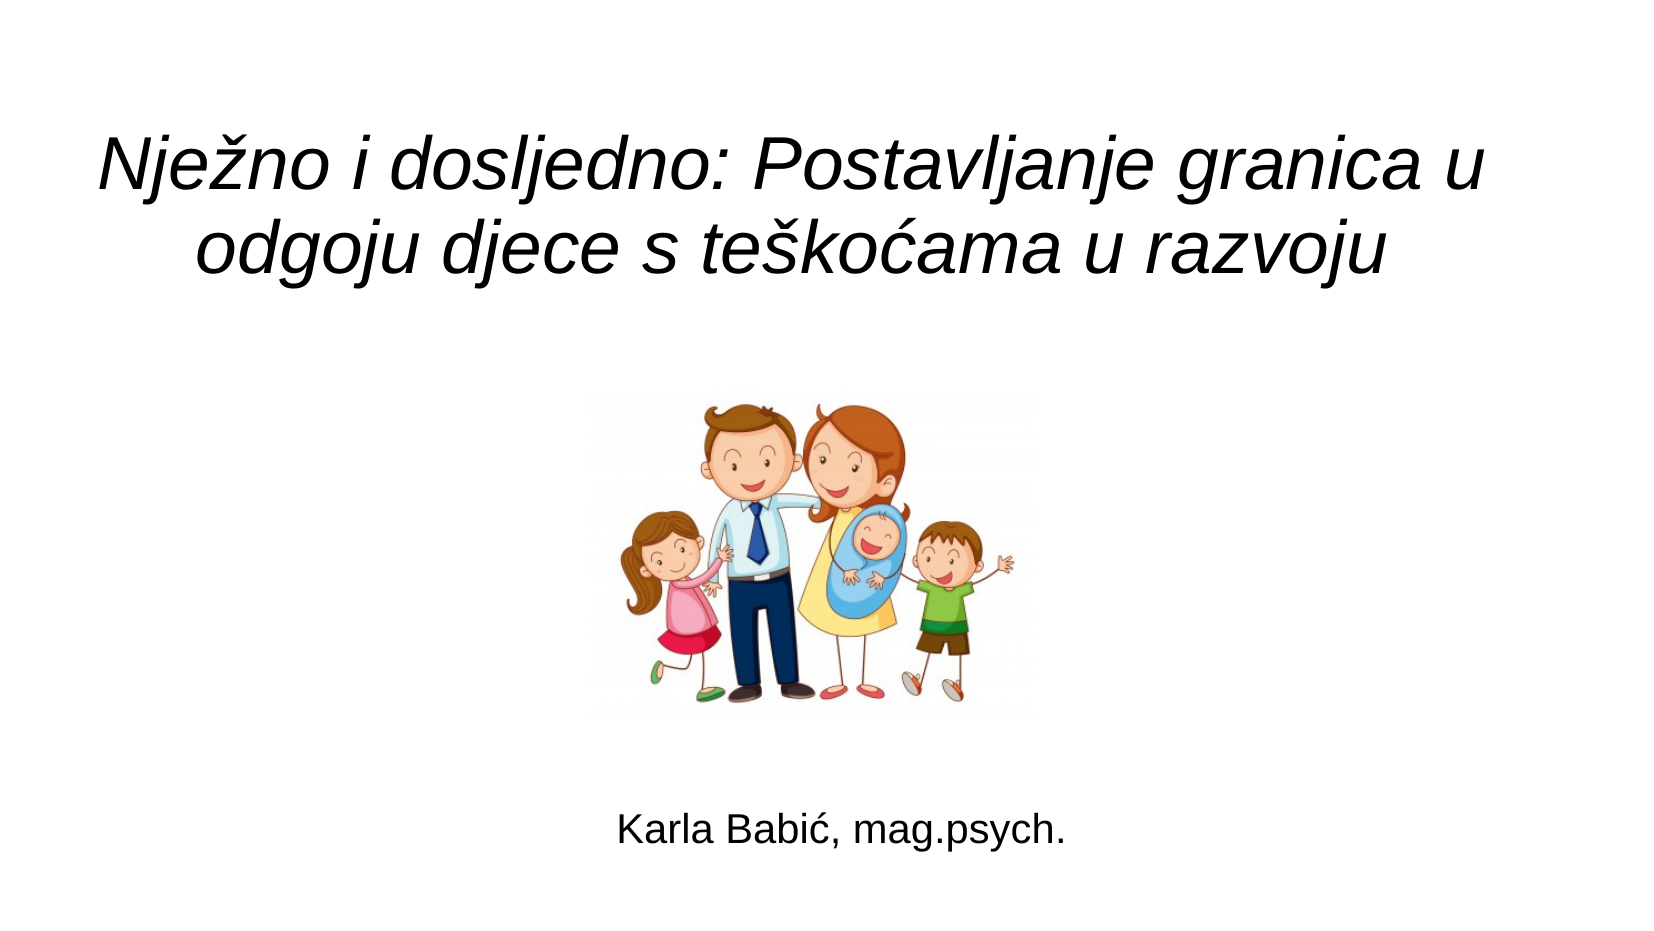

Nježno i dosljedno: Postavljanje granica u odgoju djece s teškoćama u razvoju
#
Karla Babić, mag.psych.